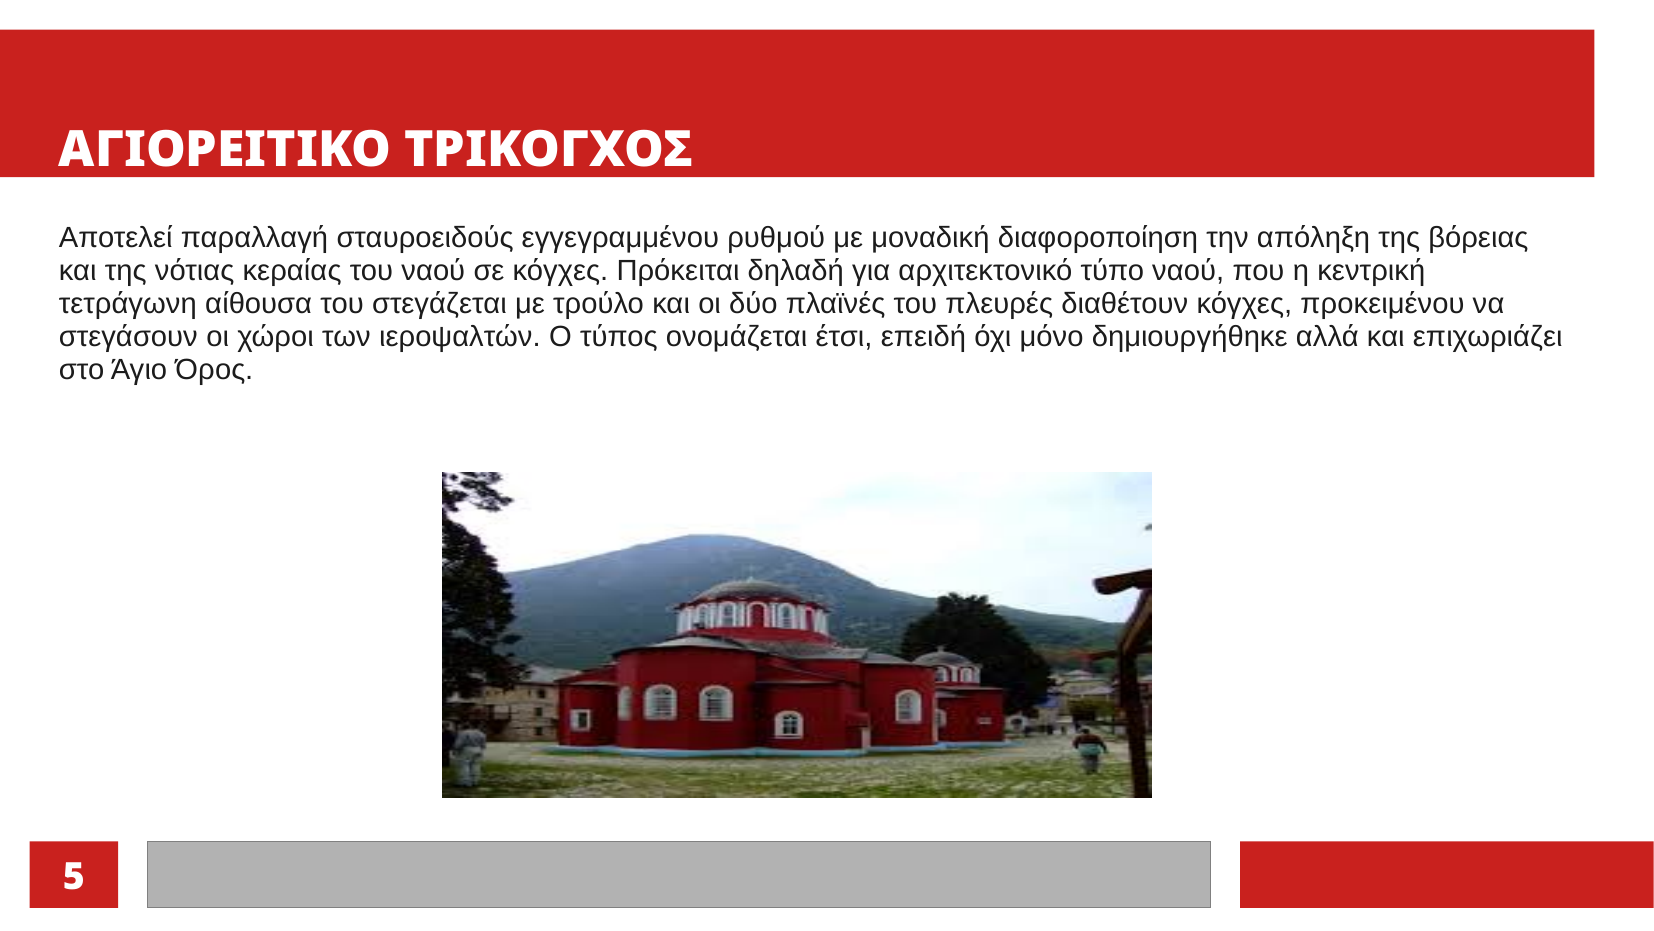

# ΑΓΙΟΡΕΙΤΙΚΟ ΤΡΙΚΟΓΧΟΣ
Αποτελεί παραλλαγή σταυροειδούς εγγεγραμμένου ρυθμού με μοναδική διαφοροποίηση την απόληξη της βόρειας και της νότιας κεραίας του ναού σε κόγχες. Πρόκειται δηλαδή για αρχιτεκτονικό τύπο ναού, που η κεντρική τετράγωνη αίθουσα του στεγάζεται με τρούλο και οι δύο πλαϊνές του πλευρές διαθέτουν κόγχες, προκειμένου να στεγάσουν οι χώροι των ιεροψαλτών. Ο τύπος ονομάζεται έτσι, επειδή όχι μόνο δημιουργήθηκε αλλά και επιχωριάζει στο Άγιο Όρος.
5